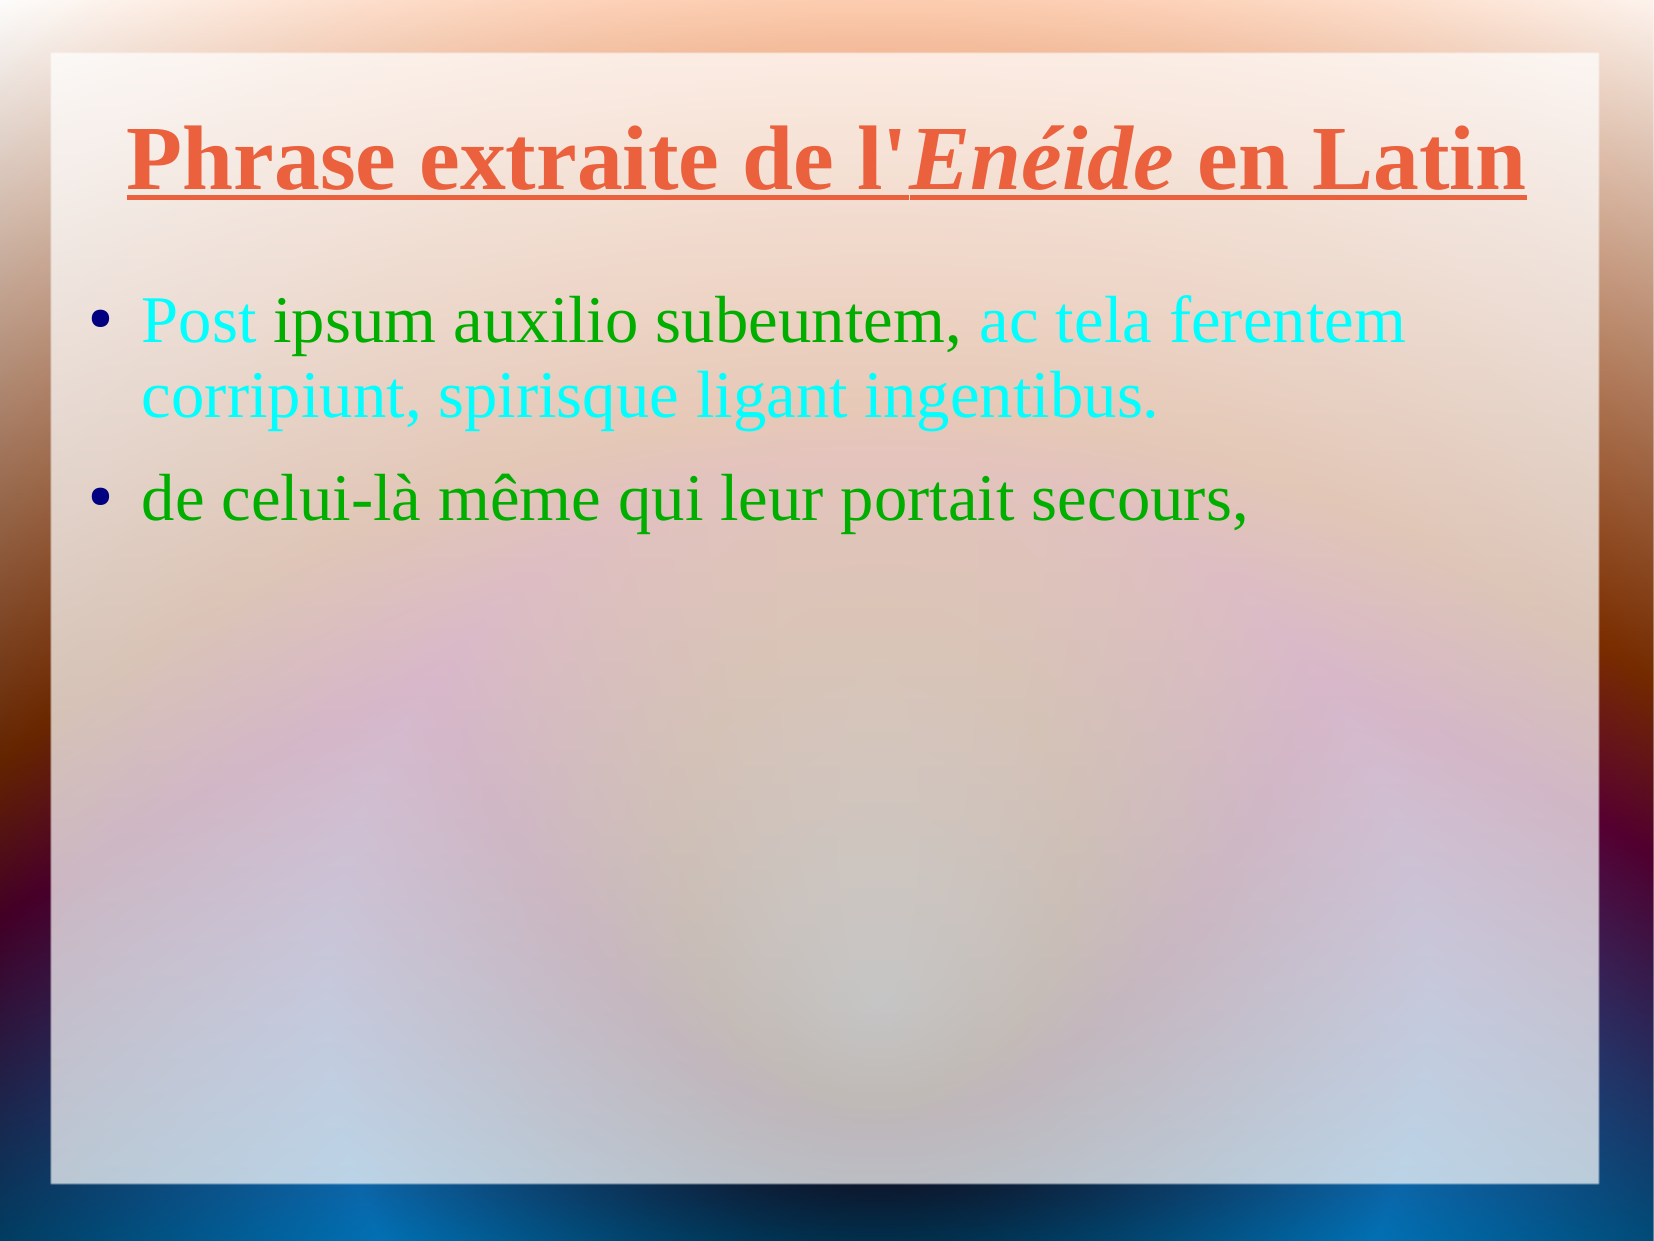

# Phrase extraite de l'Enéide en Latin
Post ipsum auxilio subeuntem, ac tela ferentem corripiunt, spirisque ligant ingentibus.
de celui-là même qui leur portait secours,